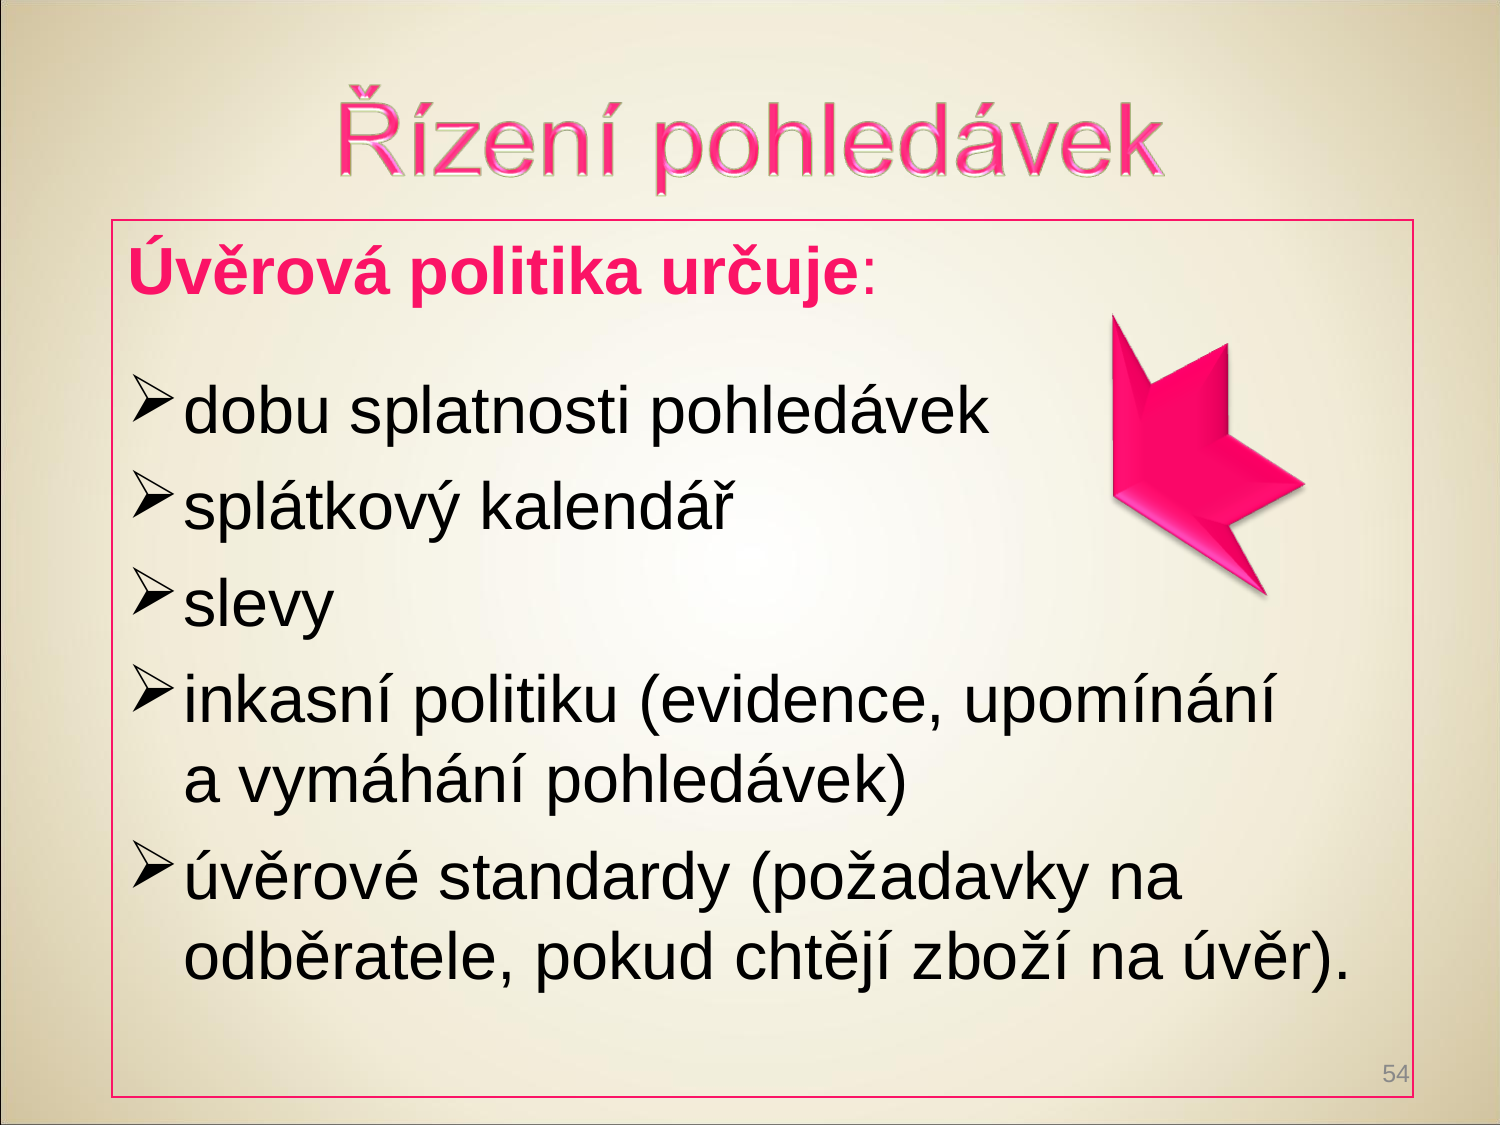

# Úvěrová politika určuje:
dobu splatnosti pohledávek
splátkový kalendář
slevy
inkasní politiku (evidence, upomínání
a vymáhání pohledávek)
úvěrové standardy (požadavky na odběratele, pokud chtějí zboží na úvěr).